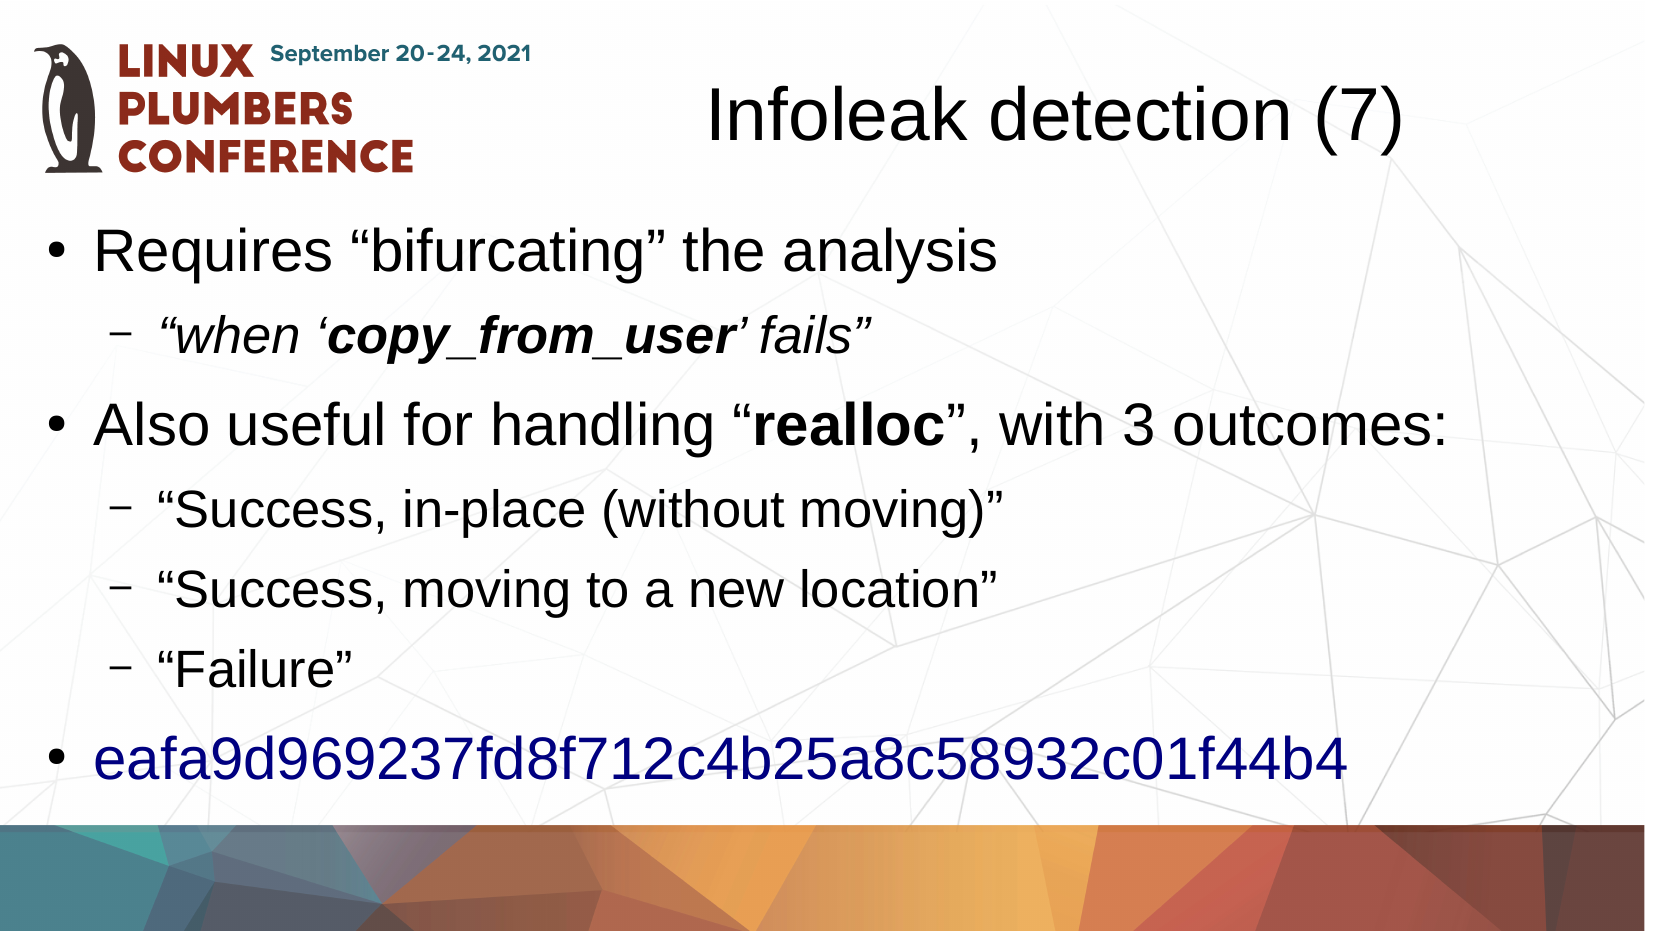

# Infoleak detection (7)
Requires “bifurcating” the analysis
“when ‘copy_from_user’ fails”
Also useful for handling “realloc”, with 3 outcomes:
“Success, in-place (without moving)”
“Success, moving to a new location”
“Failure”
eafa9d969237fd8f712c4b25a8c58932c01f44b4